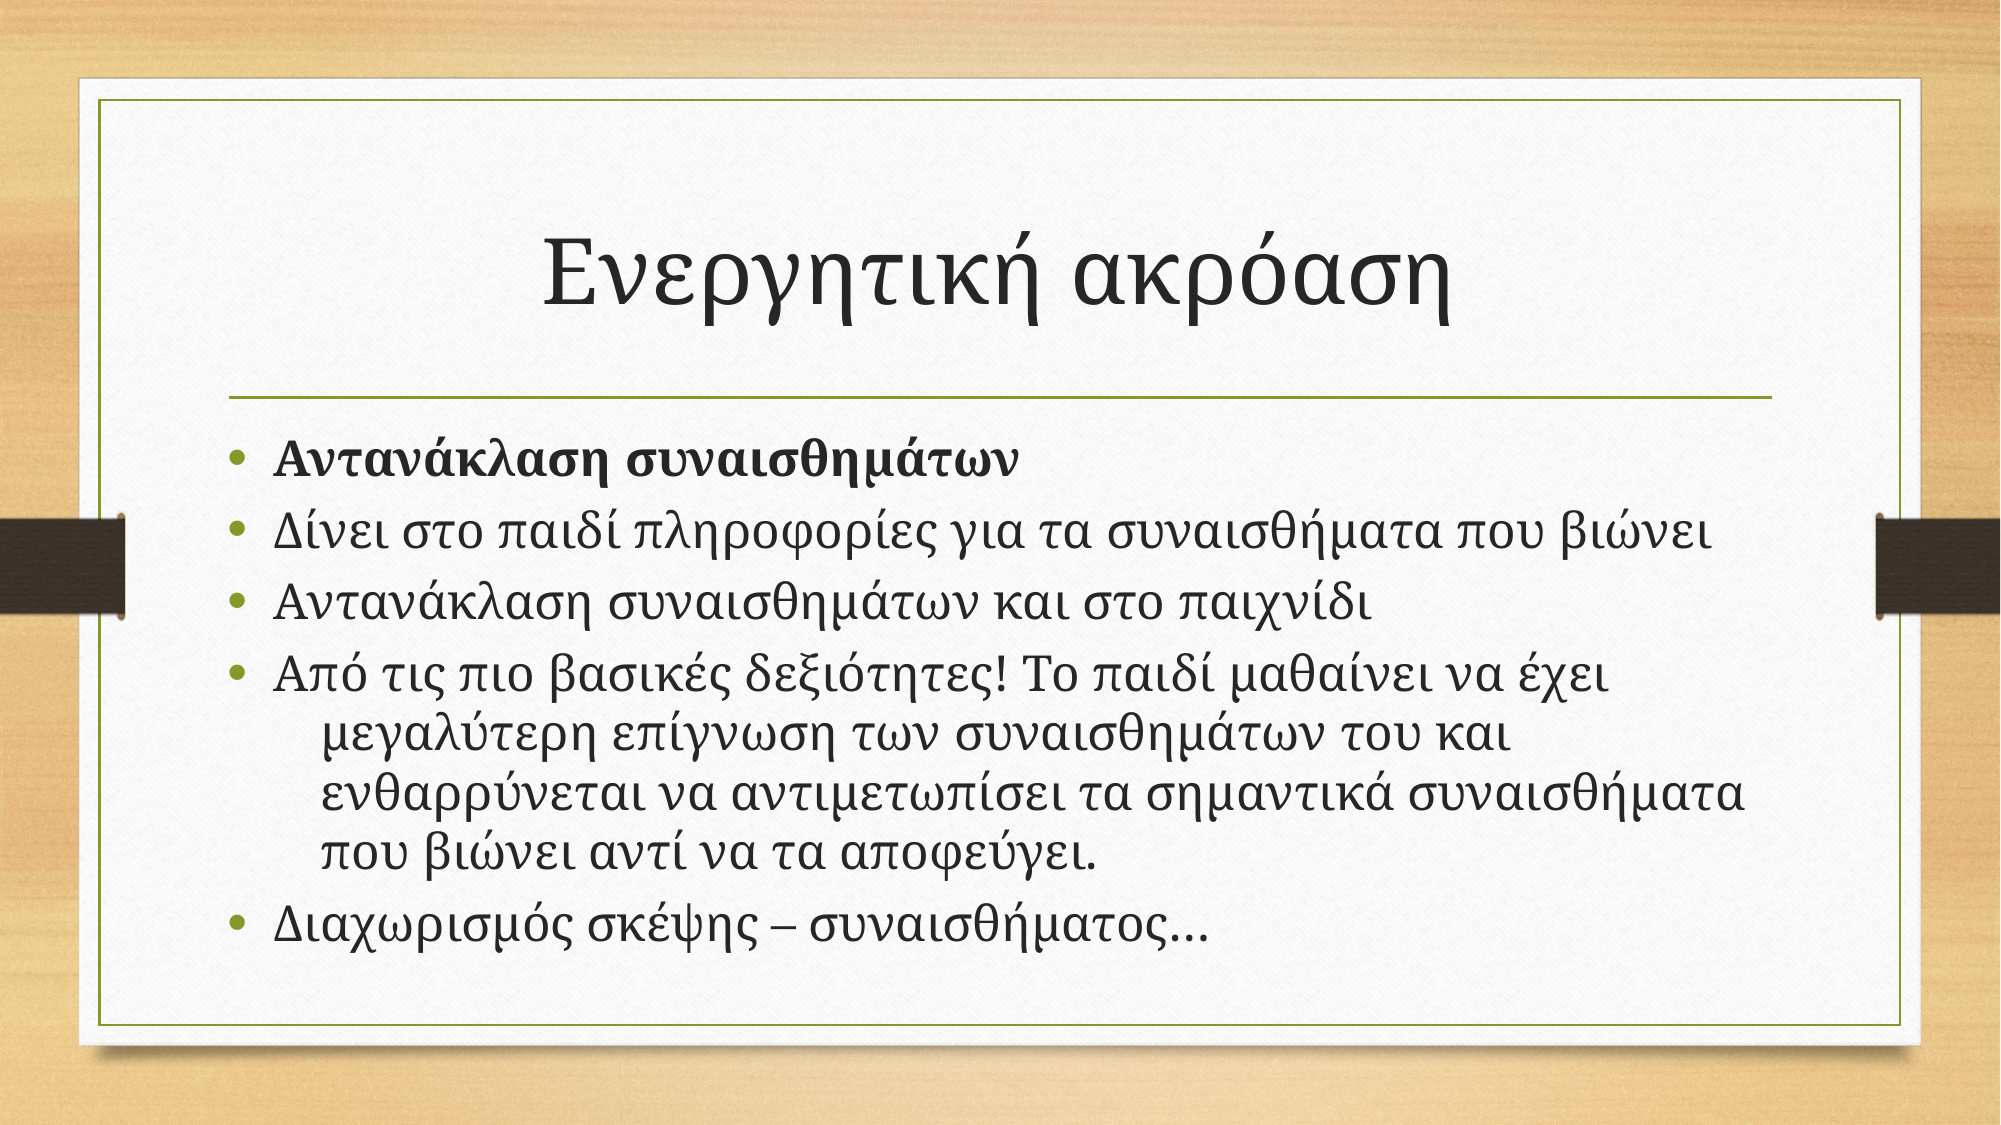

# Ενεργητική ακρόαση
Αντανάκλαση συναισθημάτων
Δίνει στο παιδί πληροφορίες για τα συναισθήματα που βιώνει
Αντανάκλαση συναισθημάτων και στο παιχνίδι
Από τις πιο βασικές δεξιότητες! Το παιδί μαθαίνει να έχει μεγαλύτερη επίγνωση των συναισθημάτων του και ενθαρρύνεται να αντιμετωπίσει τα σημαντικά συναισθήματα που βιώνει αντί να τα αποφεύγει.
Διαχωρισμός σκέψης – συναισθήματος…